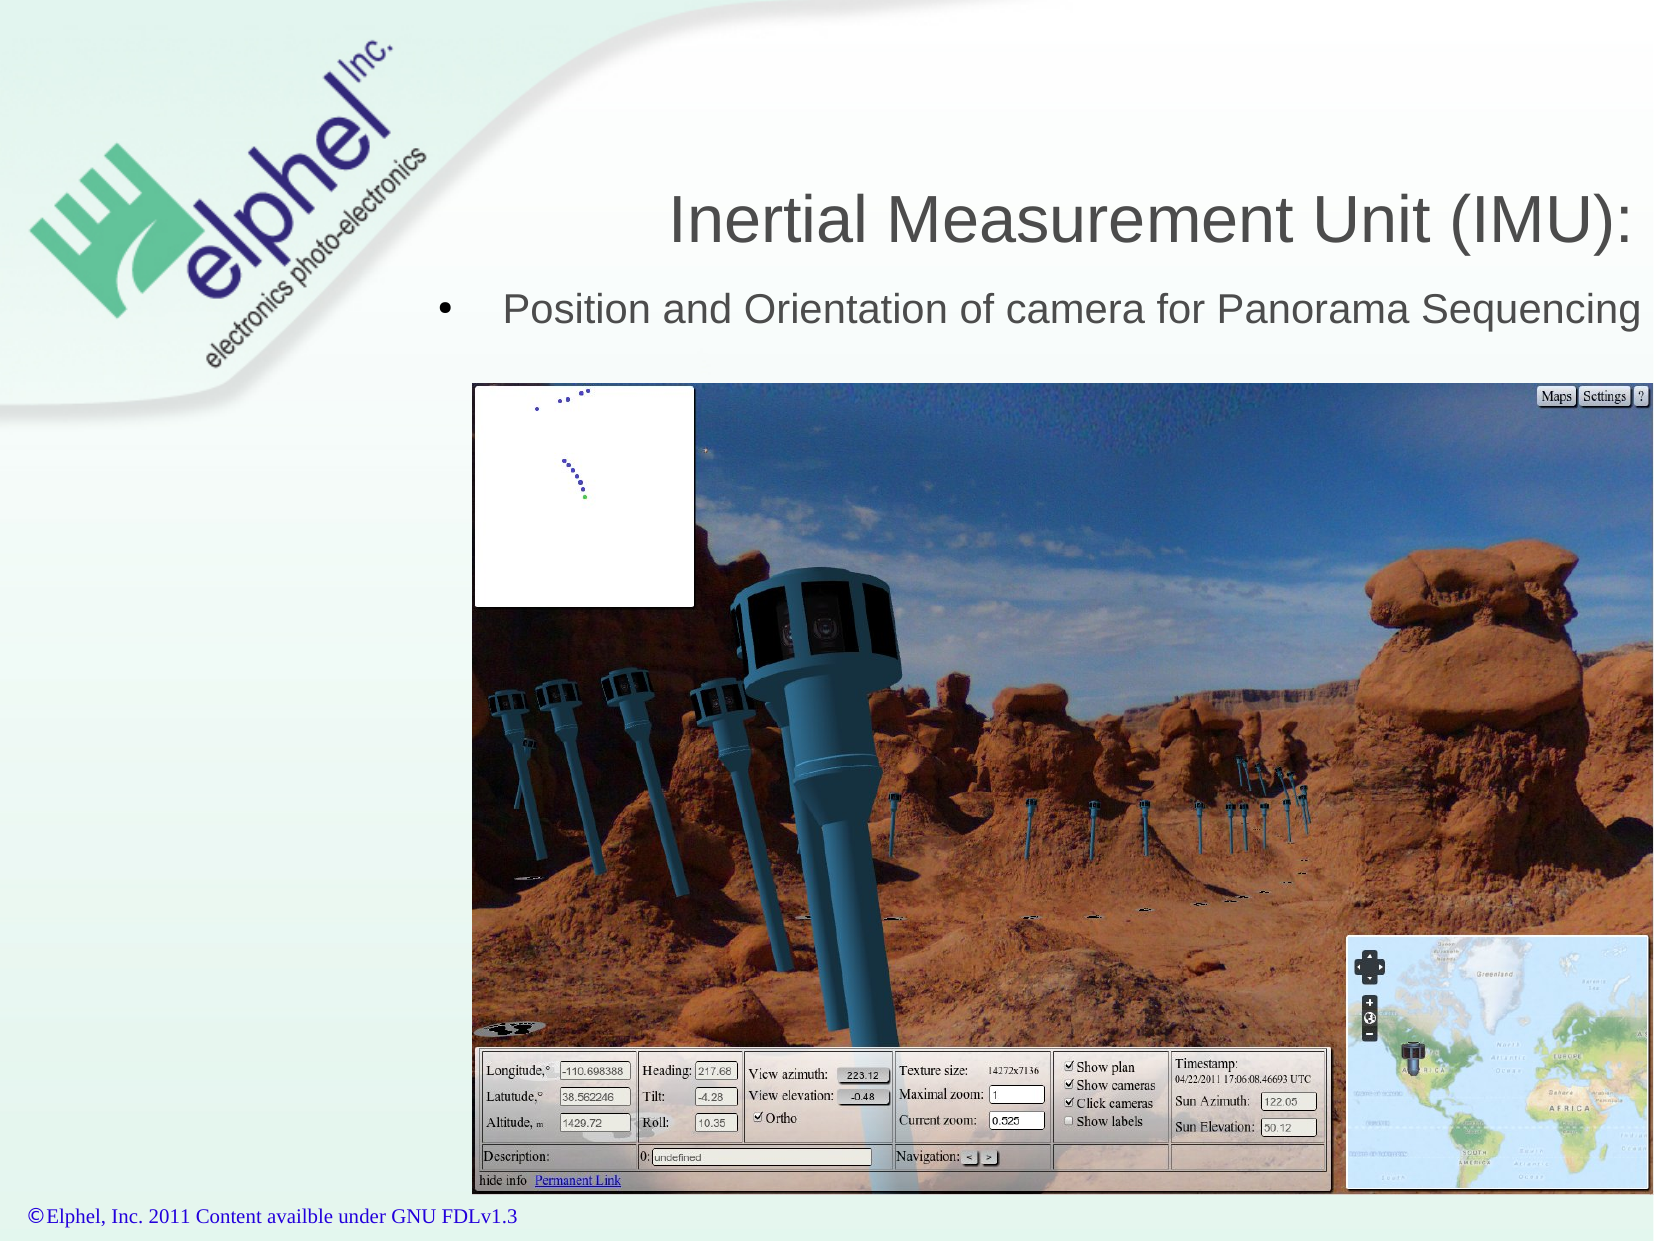

# Inertial Measurement Unit (IMU):
 Position and Orientation of camera for Panorama Sequencing